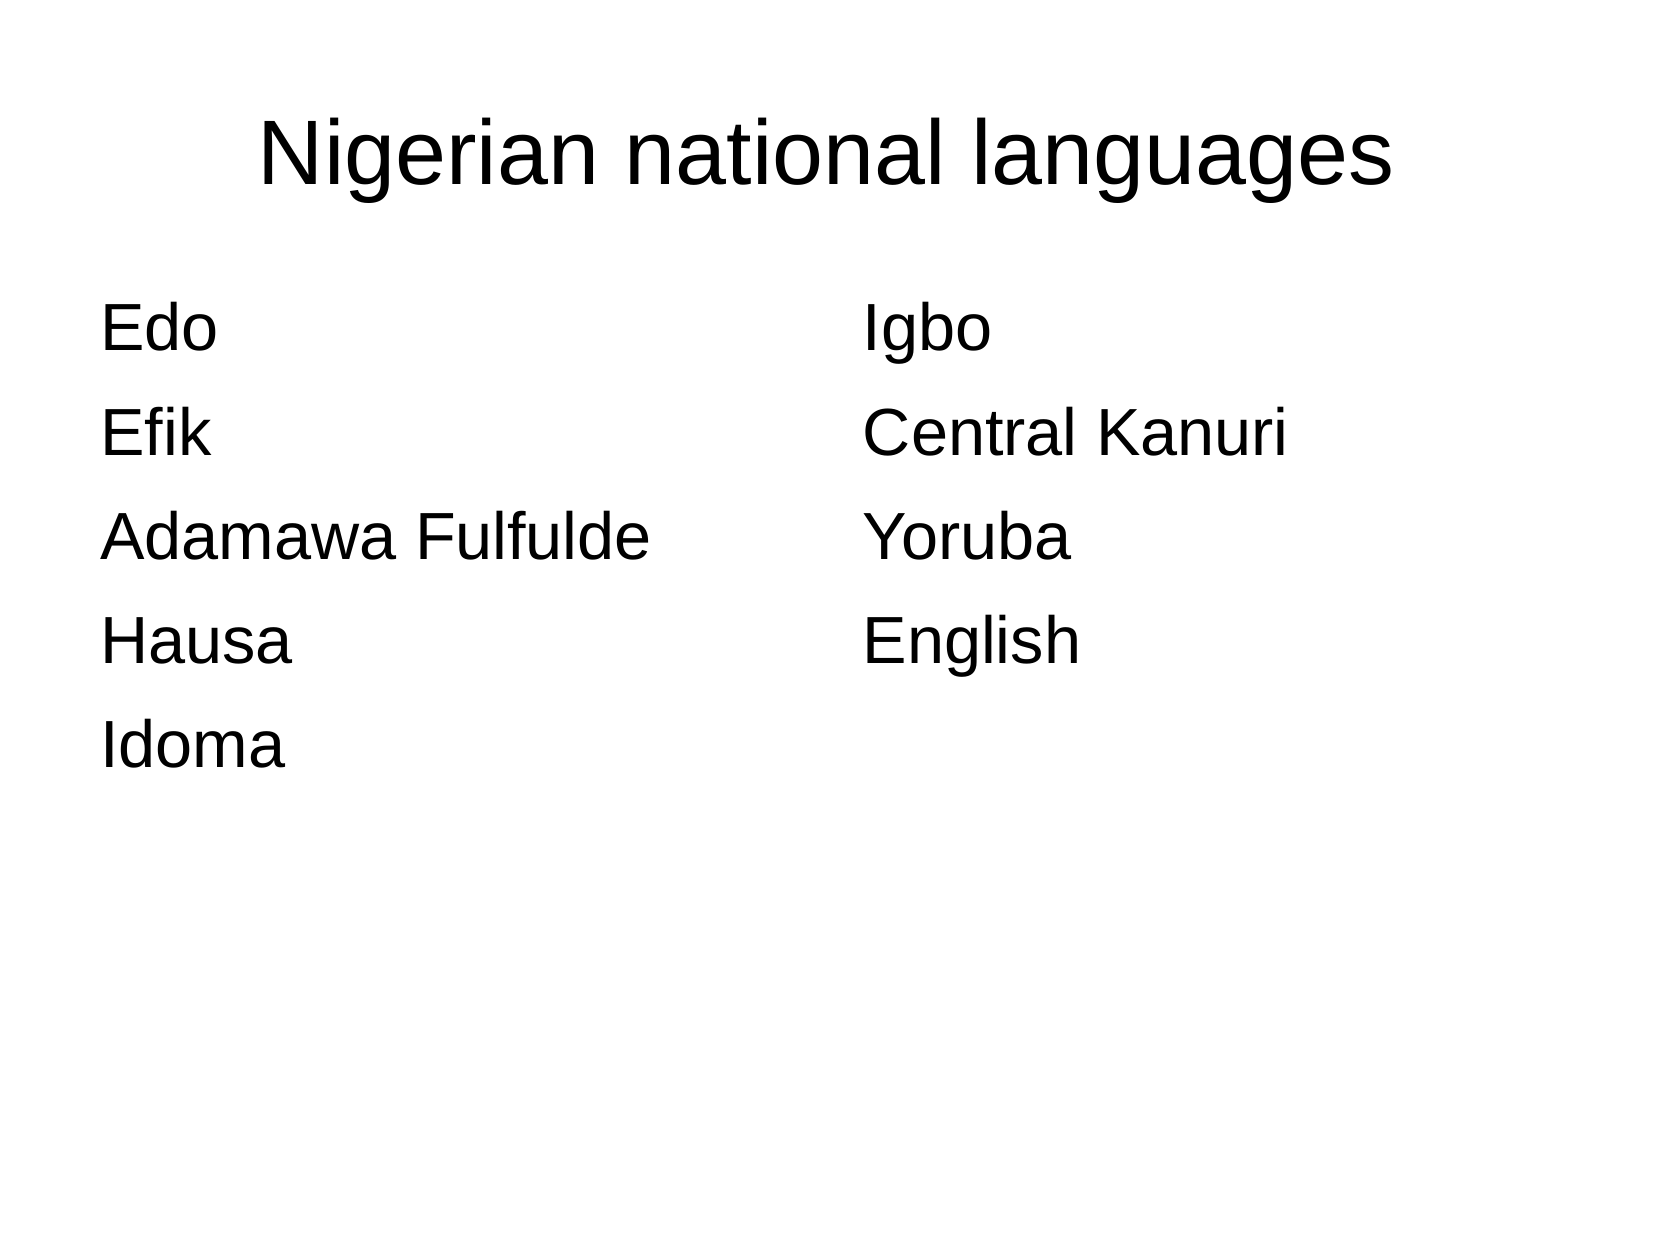

# Nigerian national languages
Edo
Efik
Adamawa Fulfulde
Hausa
Idoma
Igbo
Central Kanuri
Yoruba
English